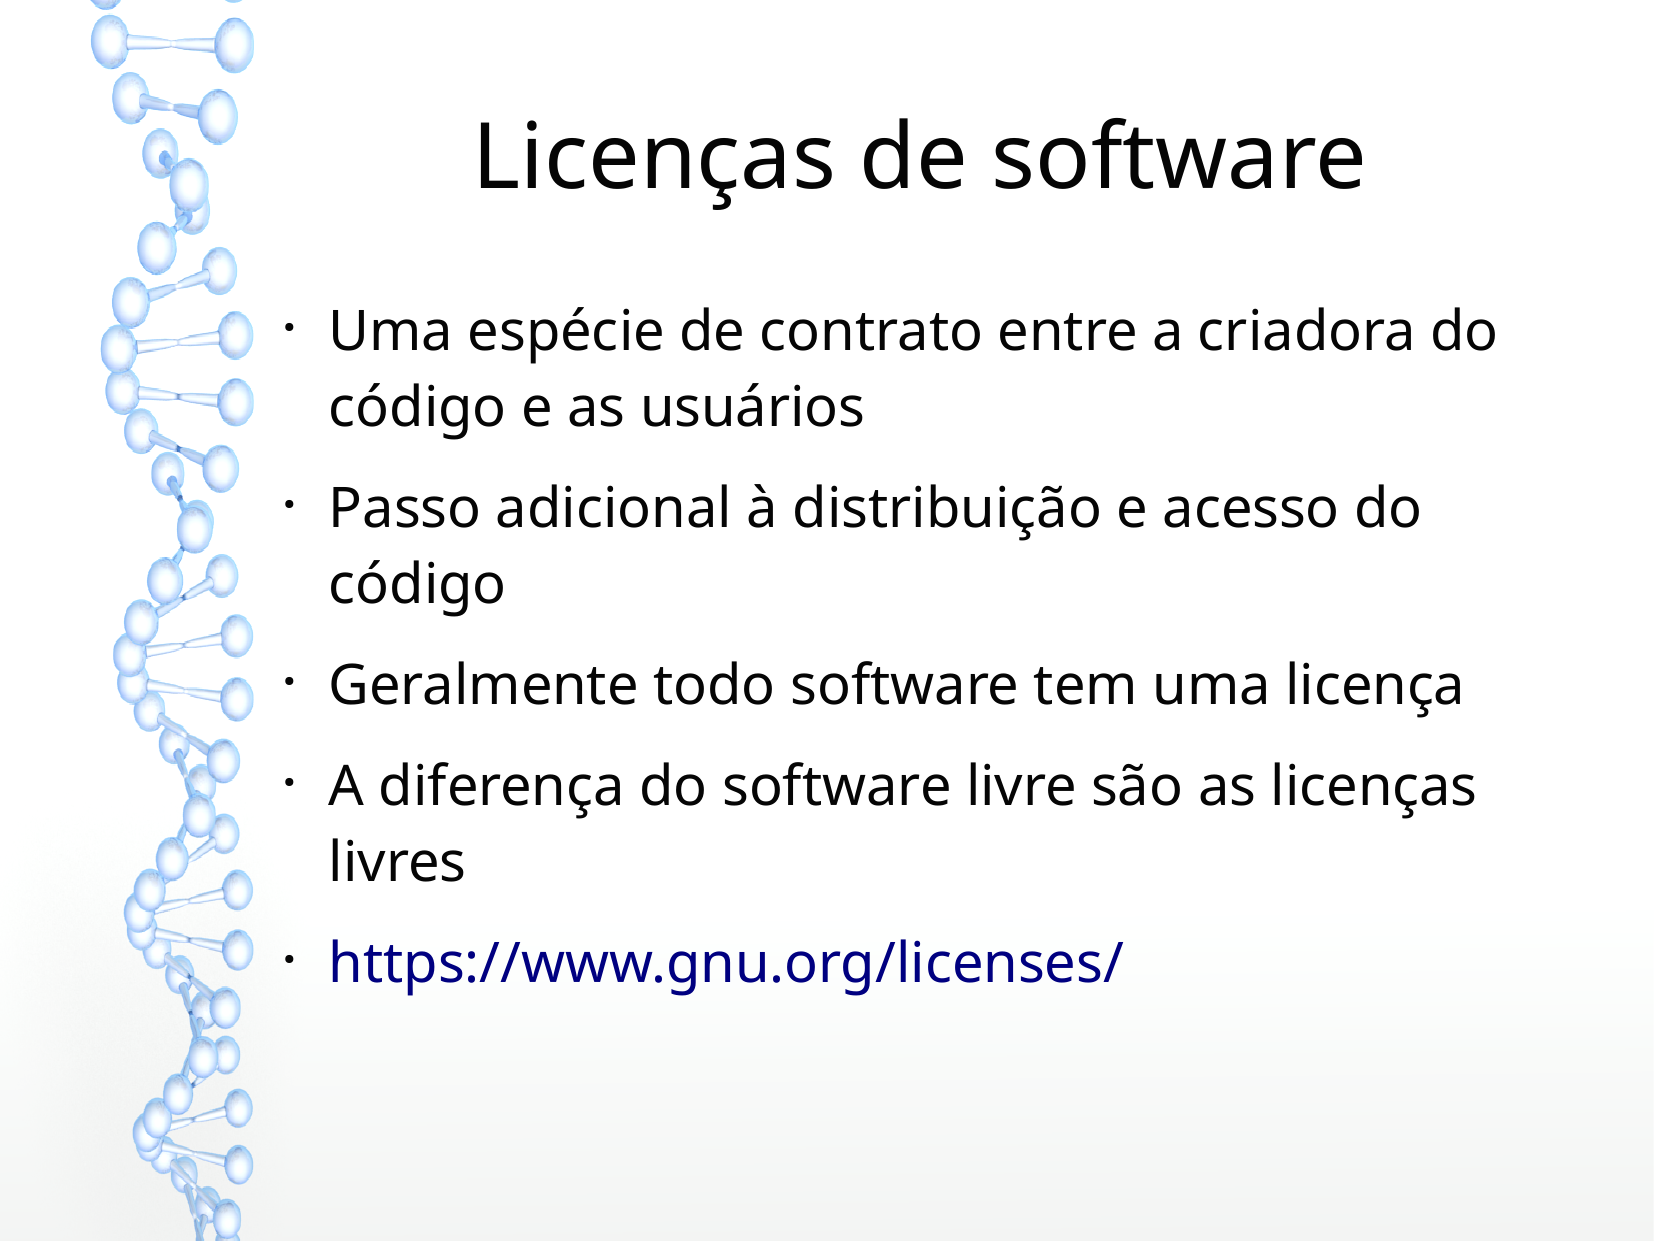

# Licenças de software
Uma espécie de contrato entre a criadora do código e as usuários
Passo adicional à distribuição e acesso do código
Geralmente todo software tem uma licença
A diferença do software livre são as licenças livres
https://www.gnu.org/licenses/